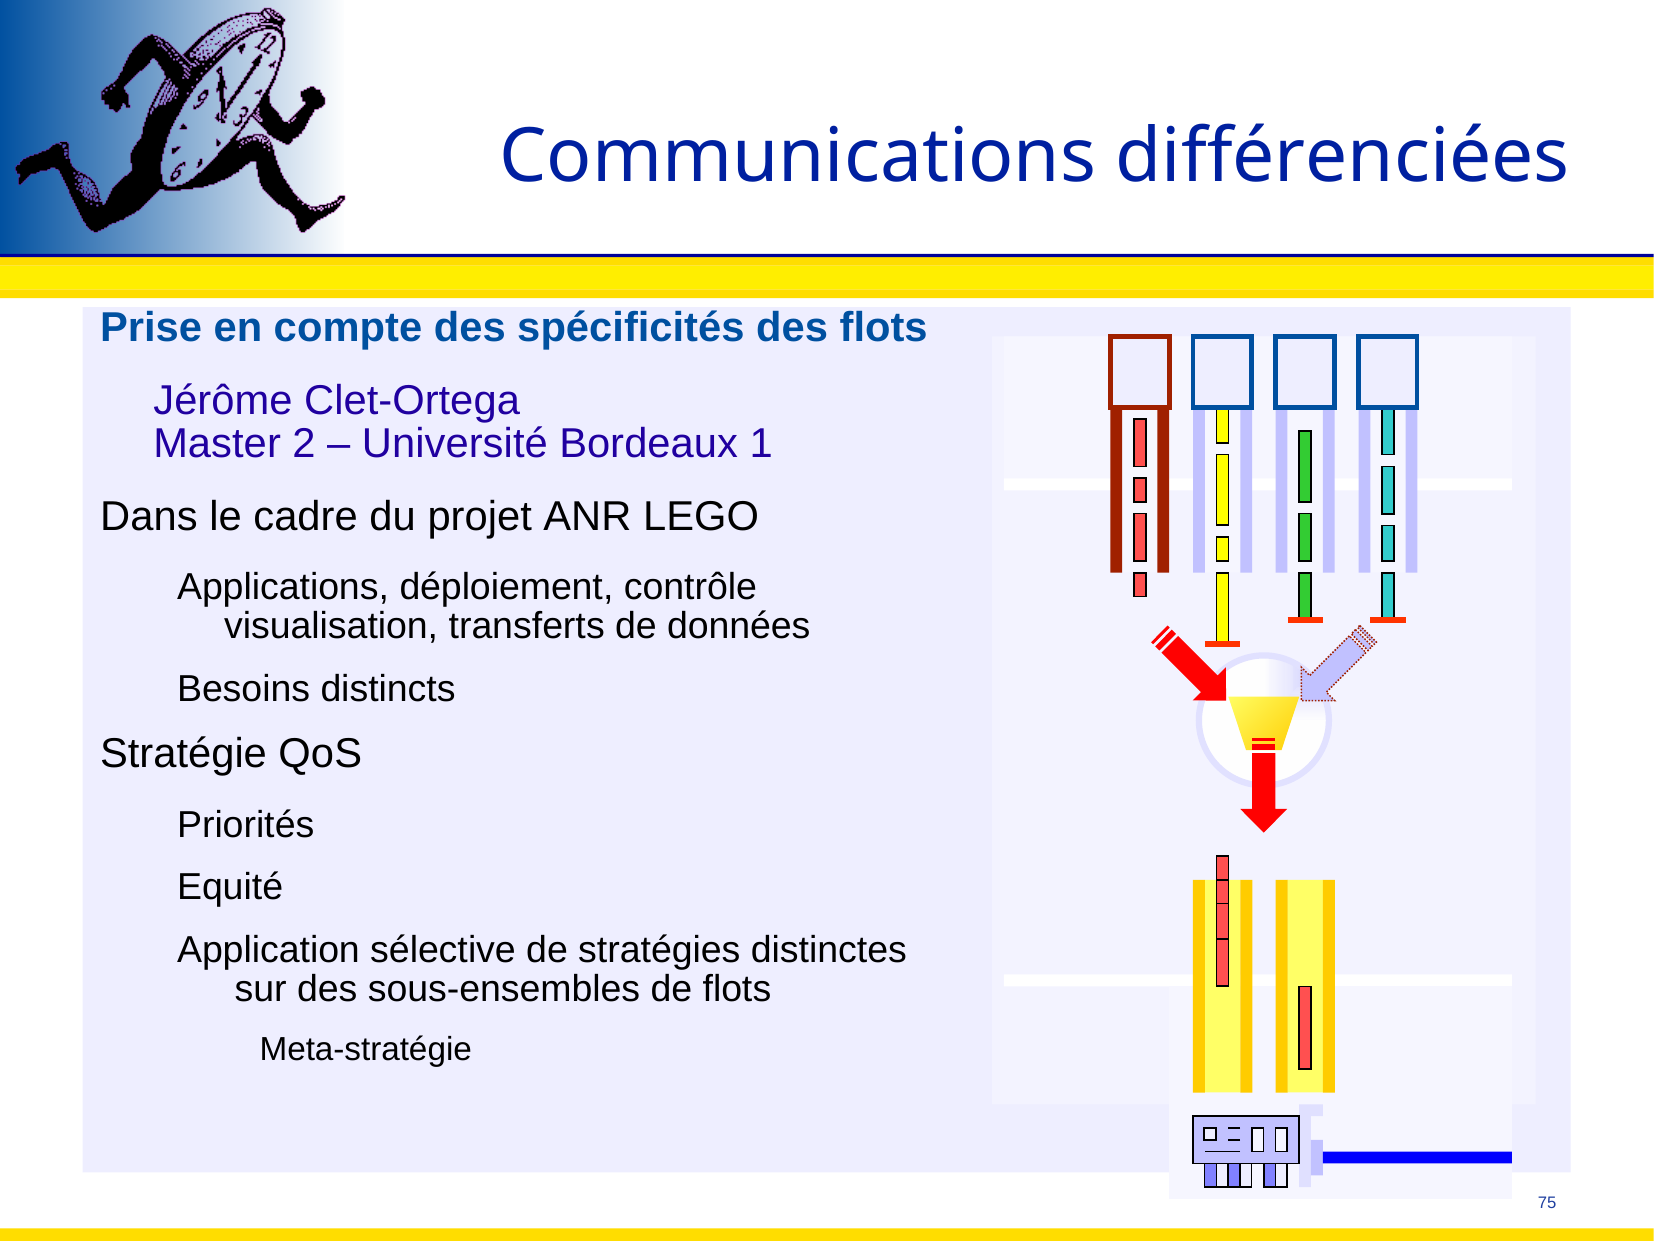

# Communications différenciées
Prise en compte des spécificités des flots
	Jérôme Clet-Ortega
Master 2 – Université Bordeaux 1
Dans le cadre du projet ANR LEGO
Applications, déploiement, contrôle
visualisation, transferts de données
Besoins distincts
Stratégie QoS
Priorités
Equité
Application sélective de stratégies distinctes
 sur des sous-ensembles de flots
Meta-stratégie